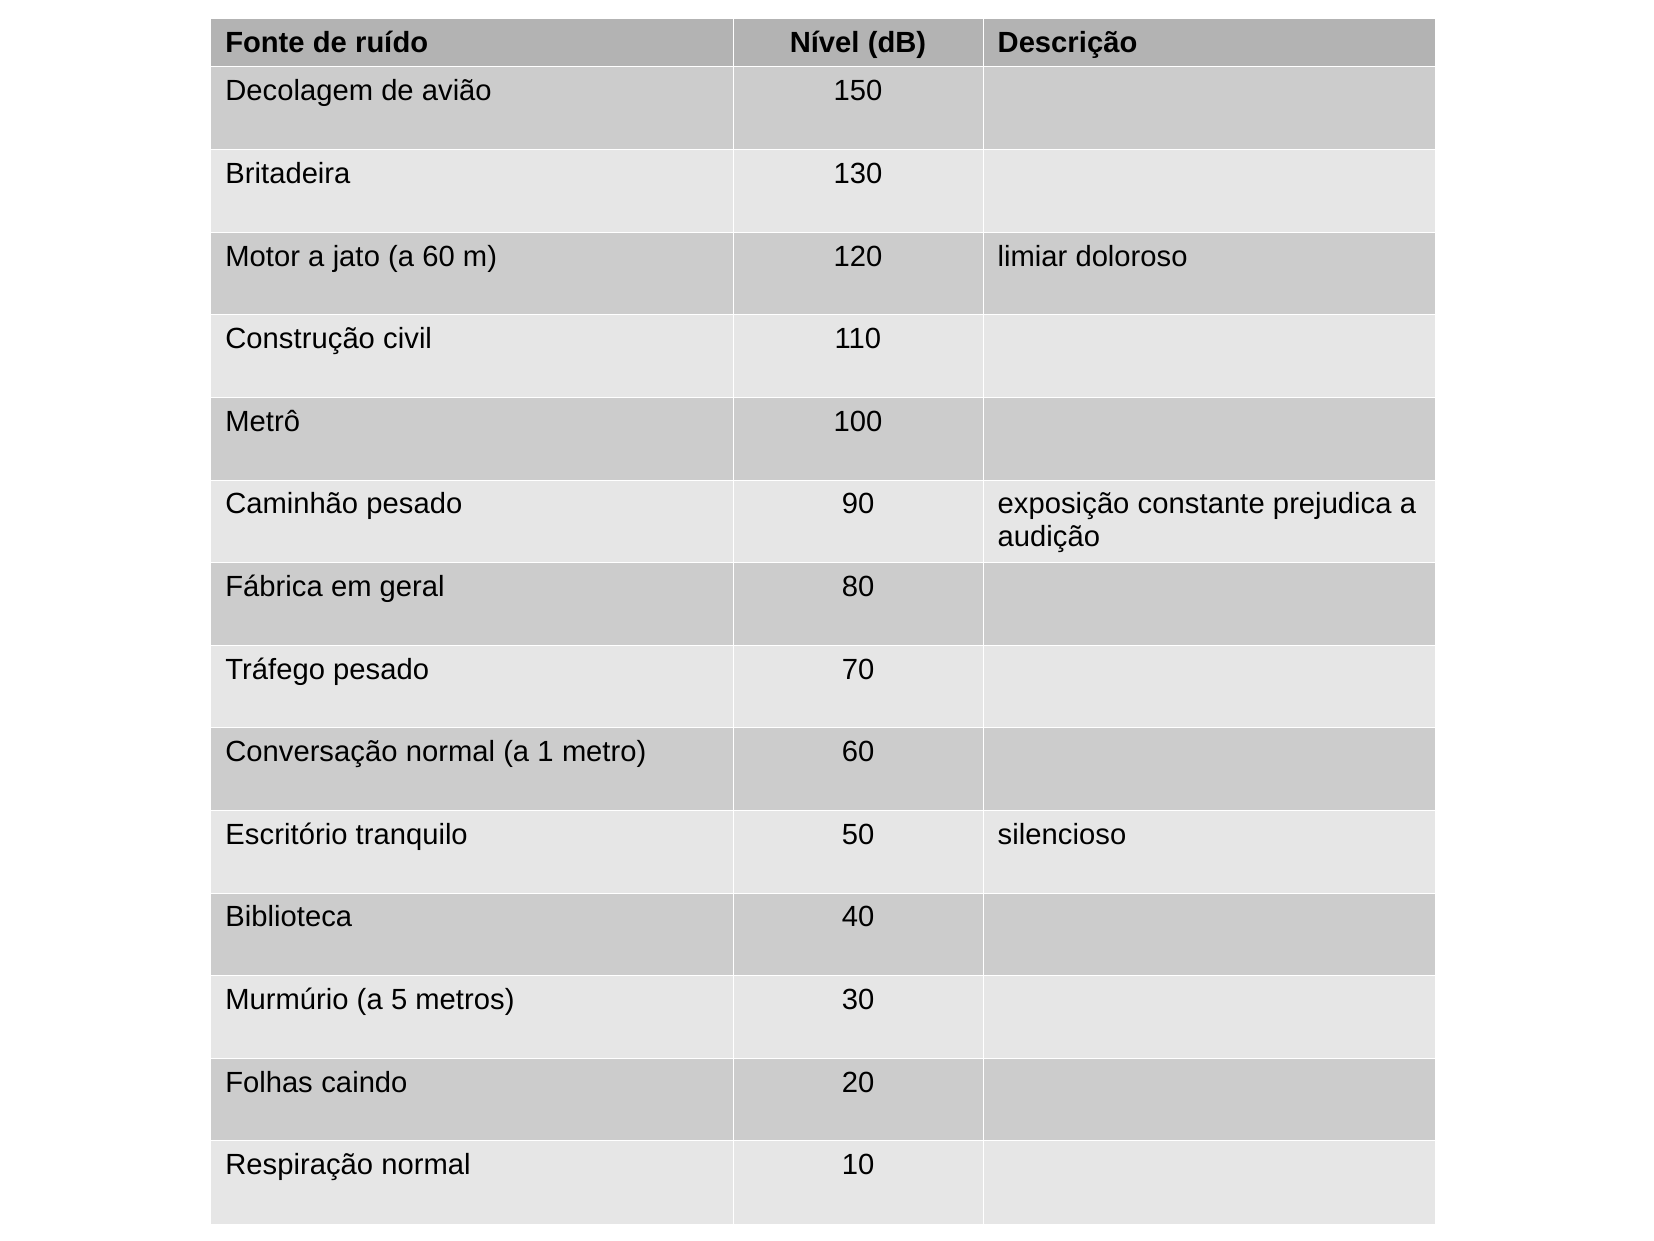

| Fonte de ruído | Nível (dB) | Descrição |
| --- | --- | --- |
| Decolagem de avião | 150 | |
| Britadeira | 130 | |
| Motor a jato (a 60 m) | 120 | limiar doloroso |
| Construção civil | 110 | |
| Metrô | 100 | |
| Caminhão pesado | 90 | exposição constante prejudica a audição |
| Fábrica em geral | 80 | |
| Tráfego pesado | 70 | |
| Conversação normal (a 1 metro) | 60 | |
| Escritório tranquilo | 50 | silencioso |
| Biblioteca | 40 | |
| Murmúrio (a 5 metros) | 30 | |
| Folhas caindo | 20 | |
| Respiração normal | 10 | |
#